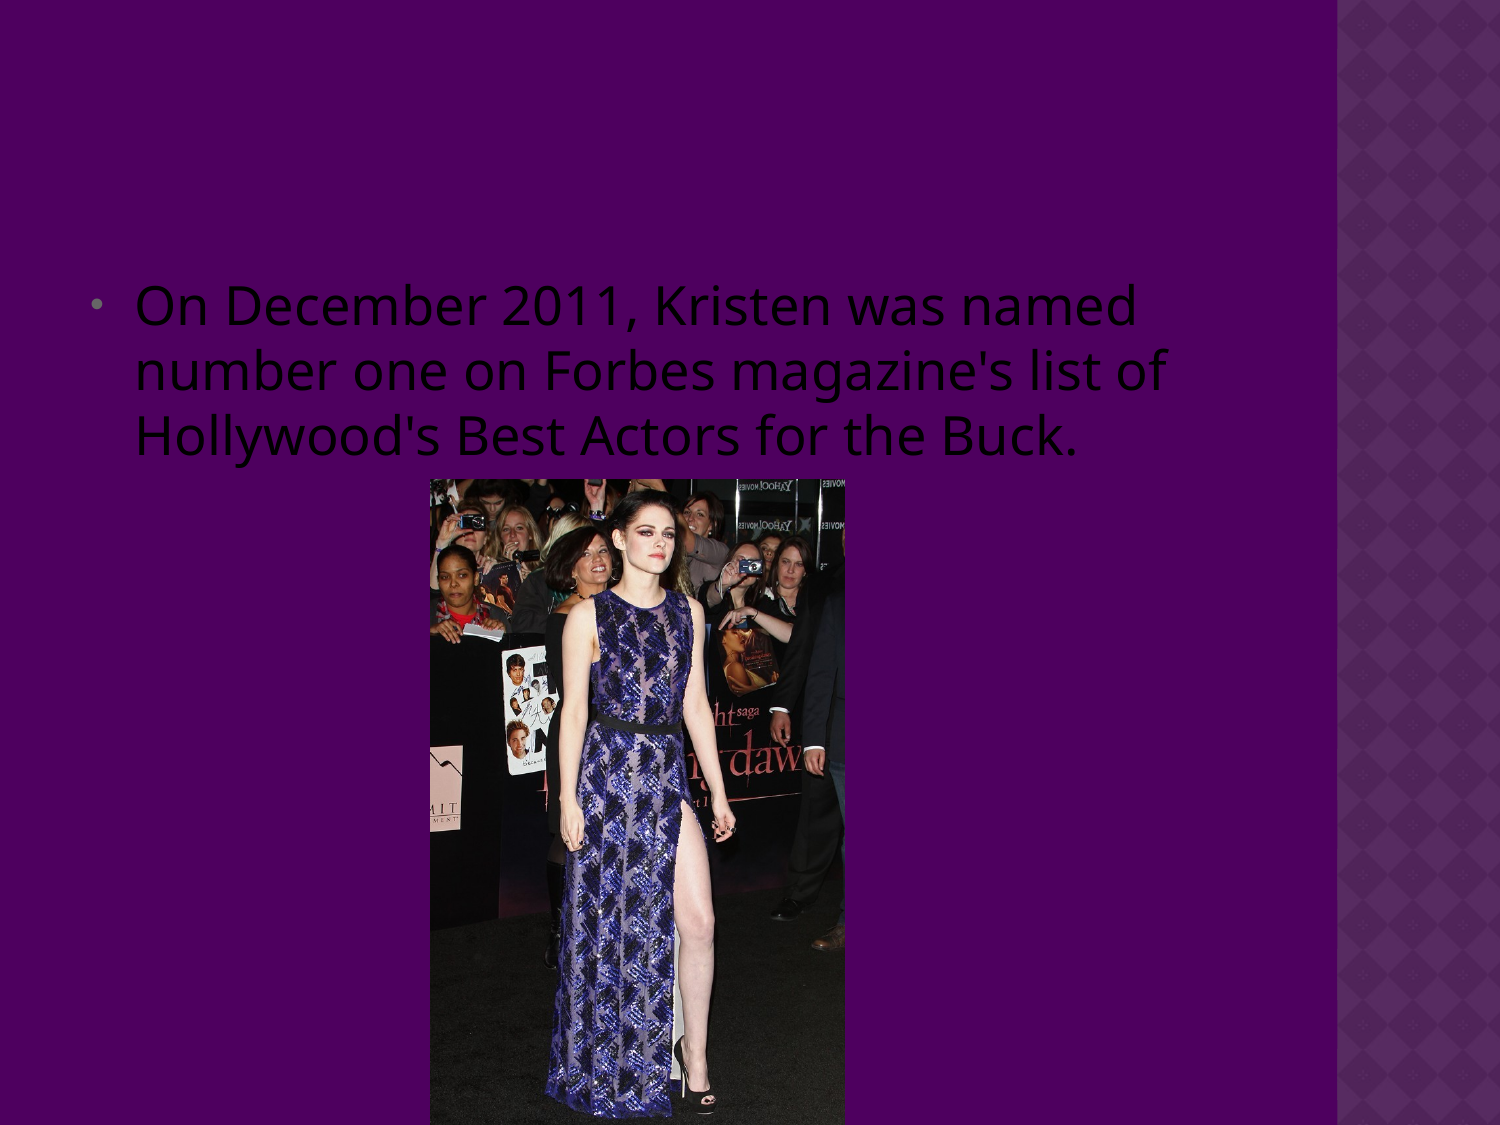

#
On December 2011, Kristen was named number one on Forbes magazine's list of Hollywood's Best Actors for the Buck.